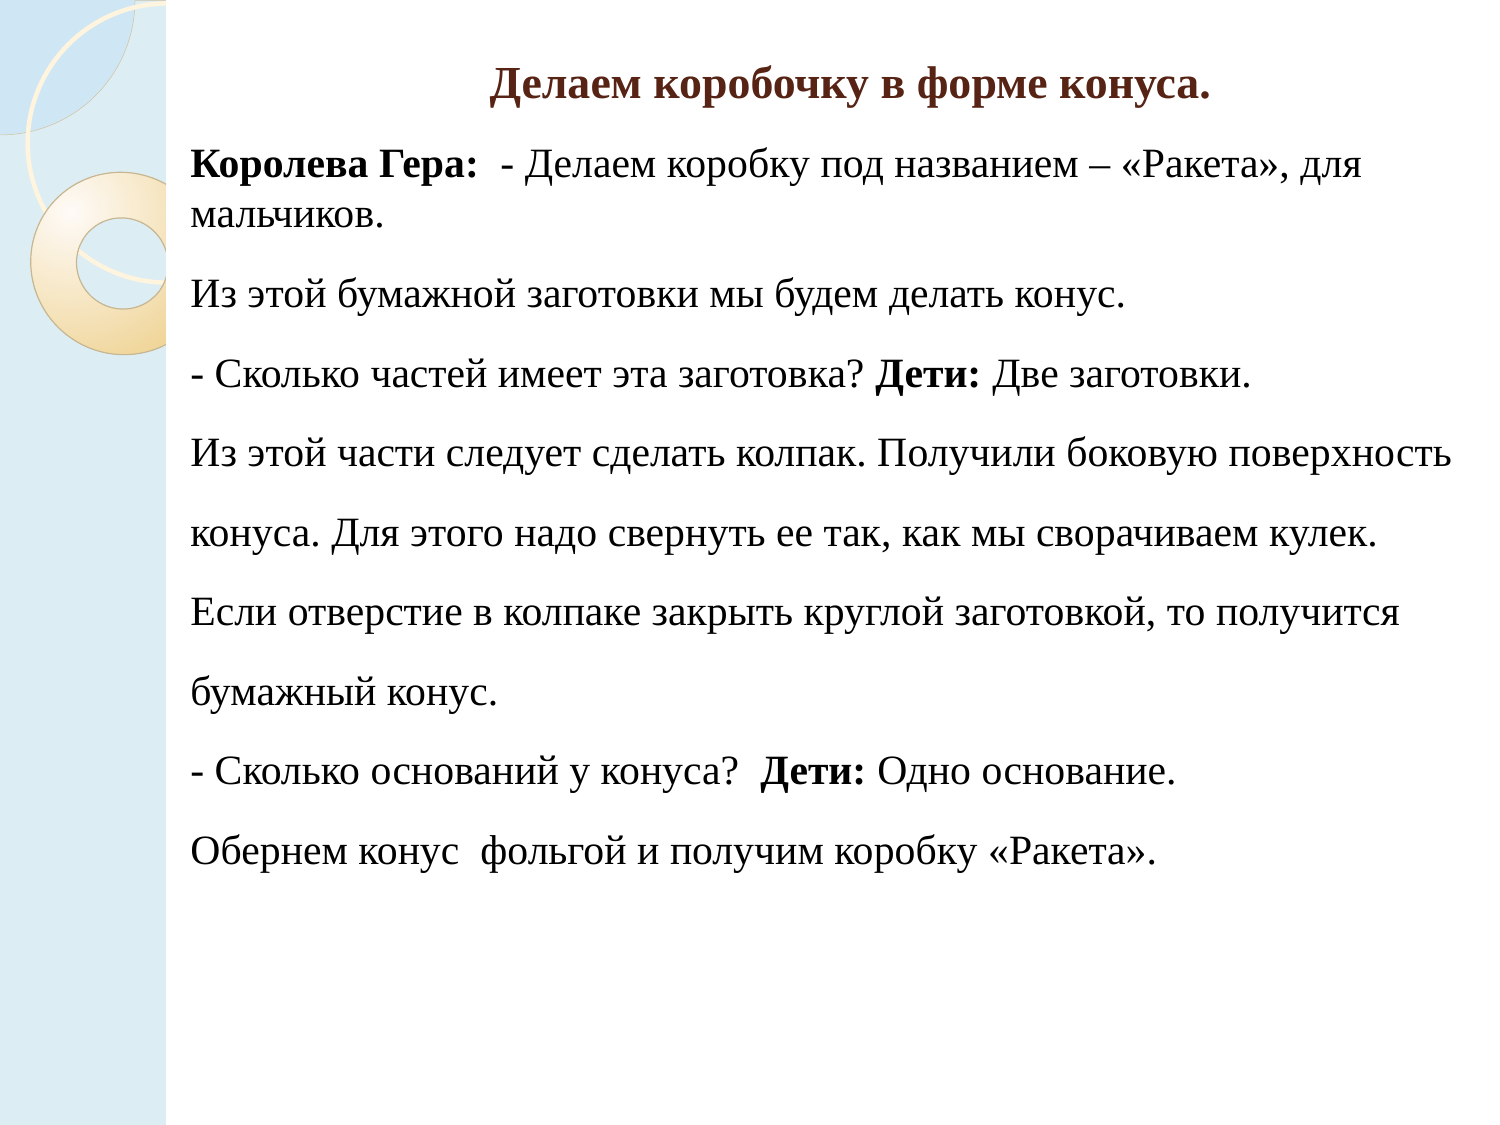

# Делаем коробочку в форме конуса.
Королева Гера: - Делаем коробку под названием – «Ракета», для мальчиков.
Из этой бумажной заготовки мы будем делать конус.
- Сколько частей имеет эта заготовка? Дети: Две заготовки.
Из этой части следует сделать колпак. Получили боковую поверхность
конуса. Для этого надо свернуть ее так, как мы сворачиваем кулек.
Если отверстие в колпаке закрыть круглой заготовкой, то получится
бумажный конус.
- Сколько оснований у конуса? Дети: Одно основание.
Обернем конус фольгой и получим коробку «Ракета».